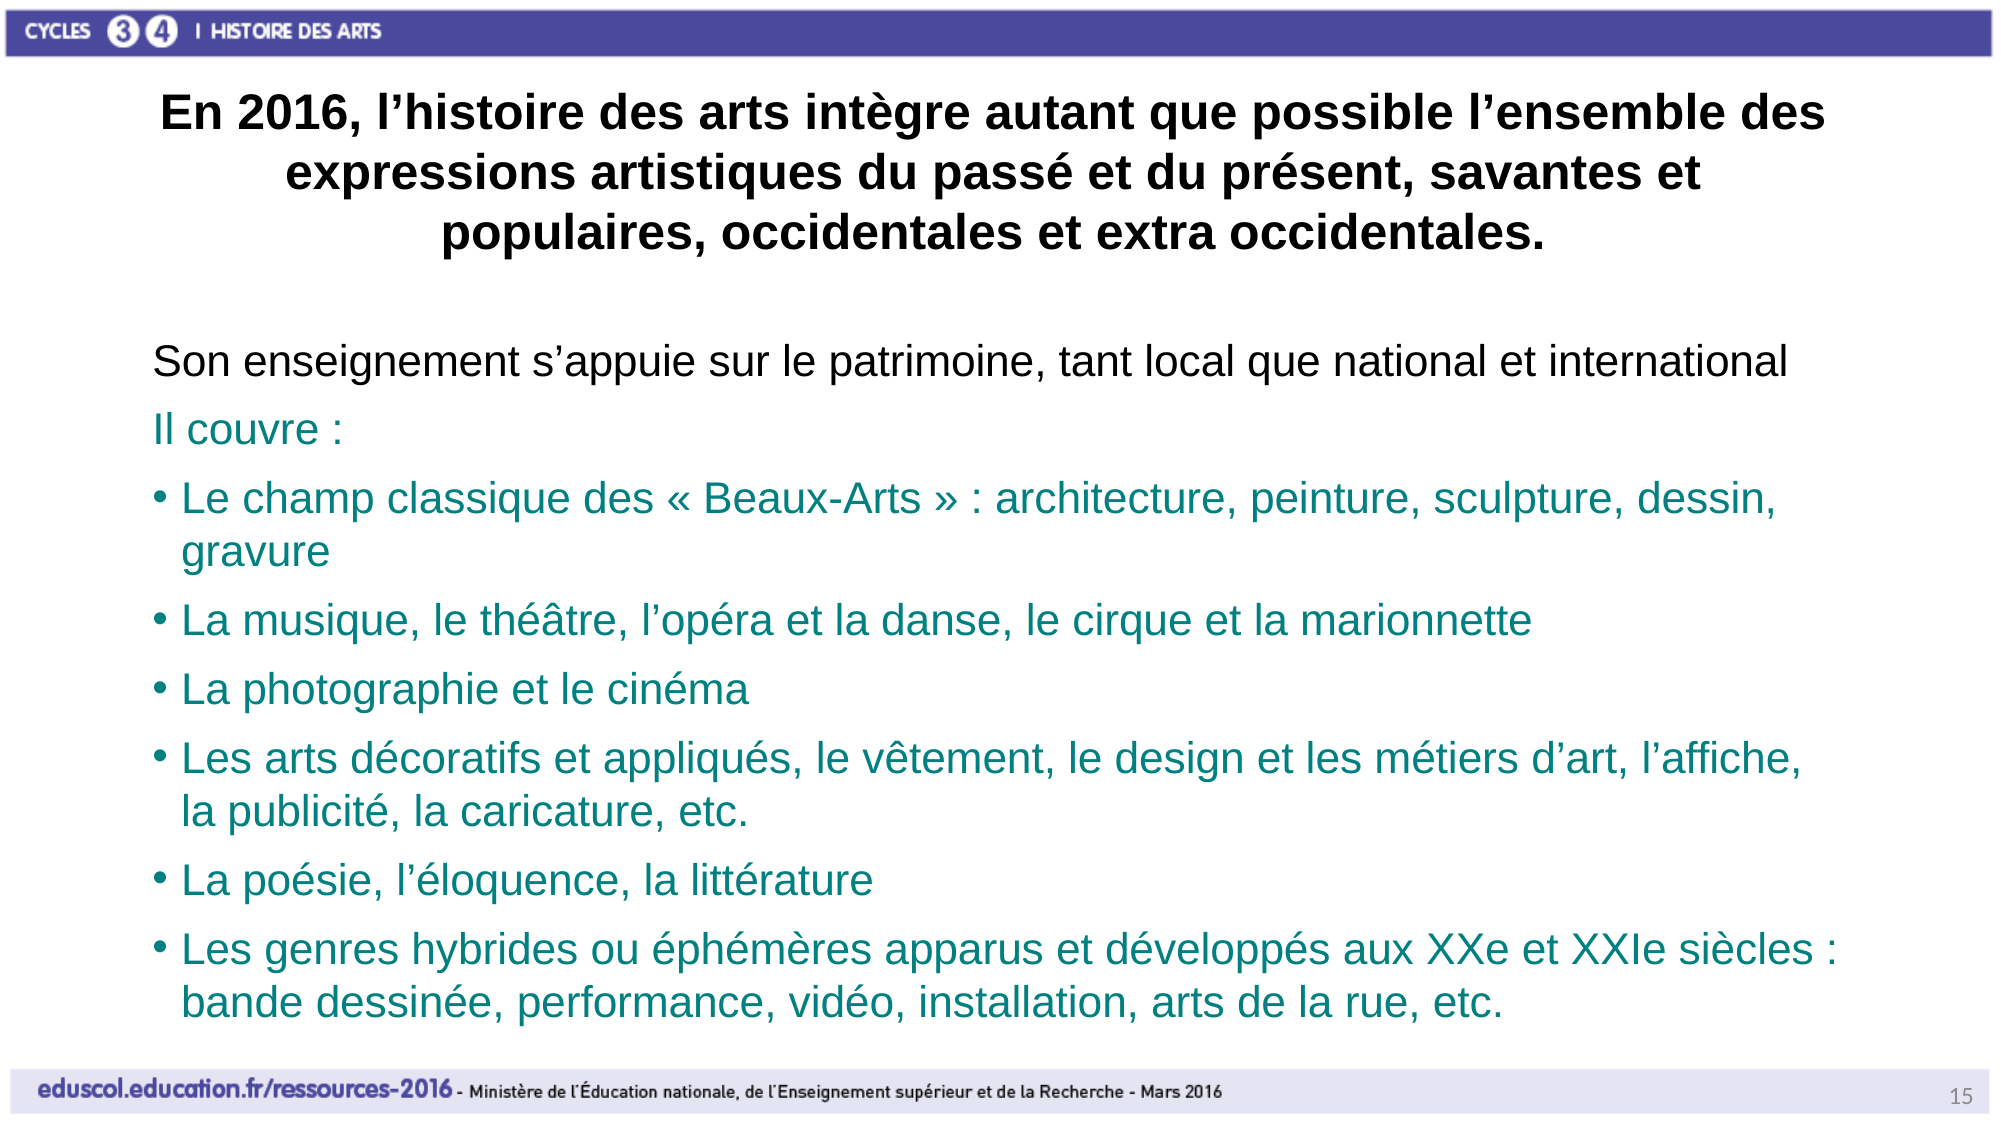

# En 2016, l’histoire des arts intègre autant que possible l’ensemble des expressions artistiques du passé et du présent, savantes et populaires, occidentales et extra occidentales.
Son enseignement s’appuie sur le patrimoine, tant local que national et international
Il couvre :
Le champ classique des « Beaux-Arts » : architecture, peinture, sculpture, dessin, gravure
La musique, le théâtre, l’opéra et la danse, le cirque et la marionnette
La photographie et le cinéma
Les arts décoratifs et appliqués, le vêtement, le design et les métiers d’art, l’affiche, la publicité, la caricature, etc.
La poésie, l’éloquence, la littérature
Les genres hybrides ou éphémères apparus et développés aux XXe et XXIe siècles : bande dessinée, performance, vidéo, installation, arts de la rue, etc.